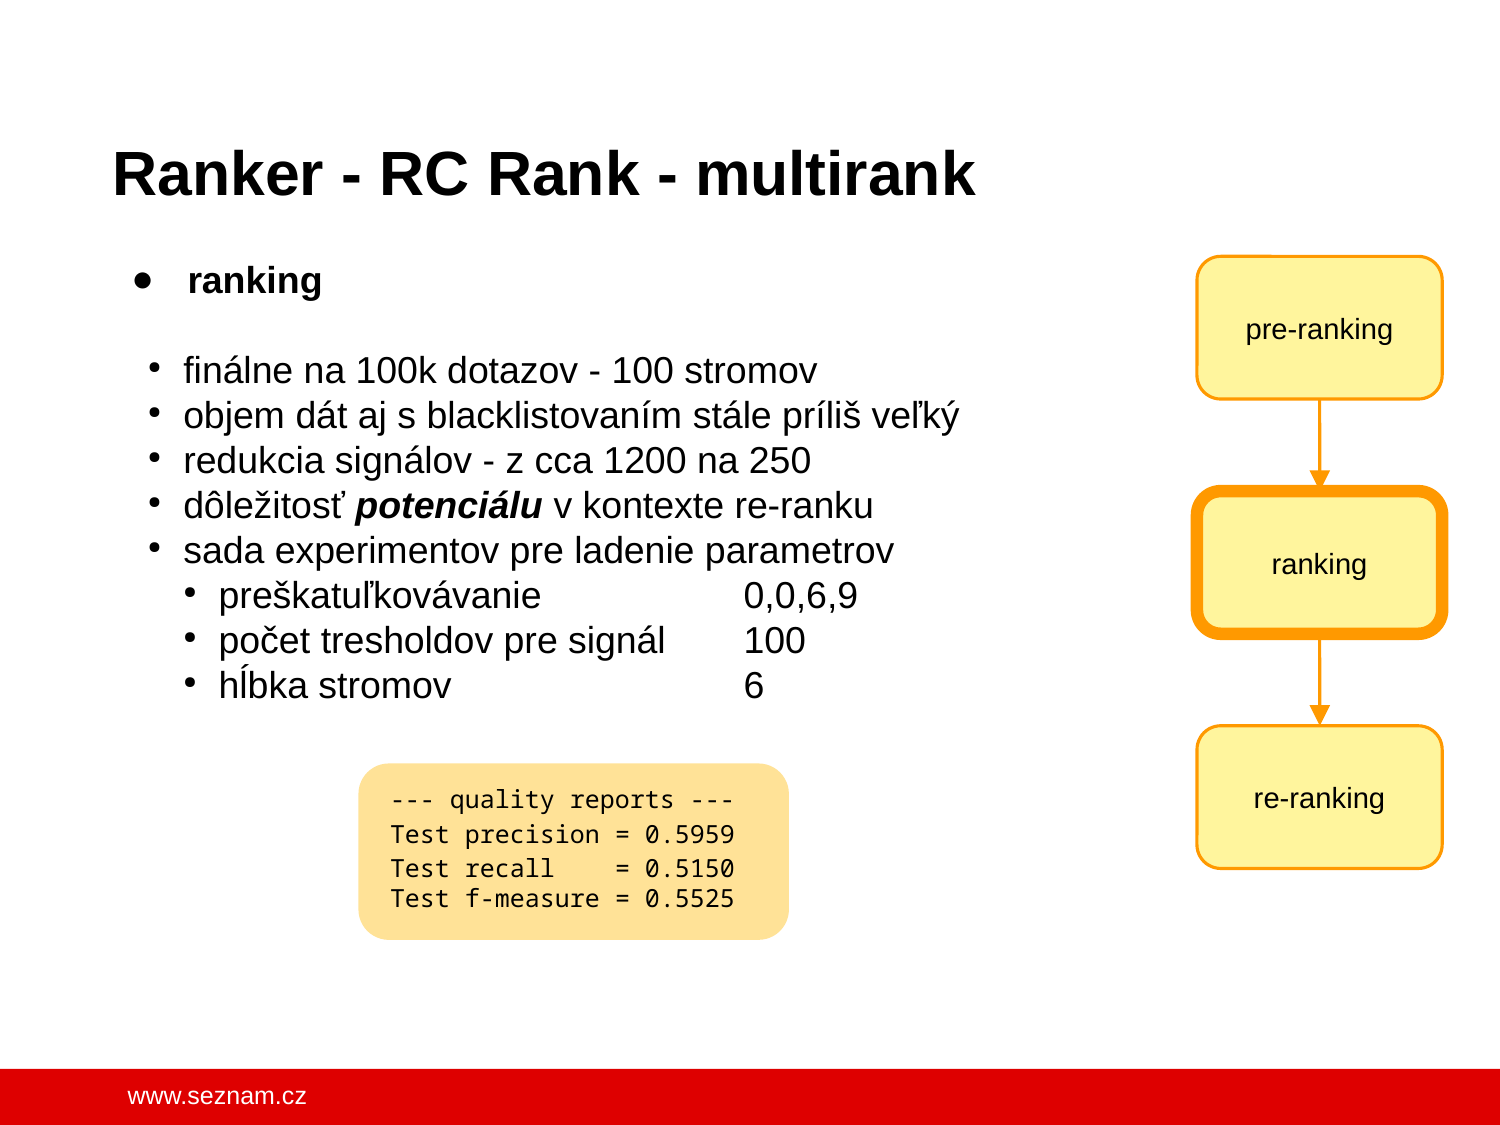

Ranker - RC Rank - multirank
ranking
finálne na 100k dotazov - 100 stromov
objem dát aj s blacklistovaním stále príliš veľký
redukcia signálov - z cca 1200 na 250
dôležitosť potenciálu v kontexte re-ranku
sada experimentov pre ladenie parametrov
preškatuľkovávanie			0,0,6,9
počet tresholdov pre signál		100
hĺbka stromov				6
pre-ranking
ranking
re-ranking
--- quality reports ---
Test precision	= 0.5959
Test recall	= 0.5150
Test f-measure	= 0.5525